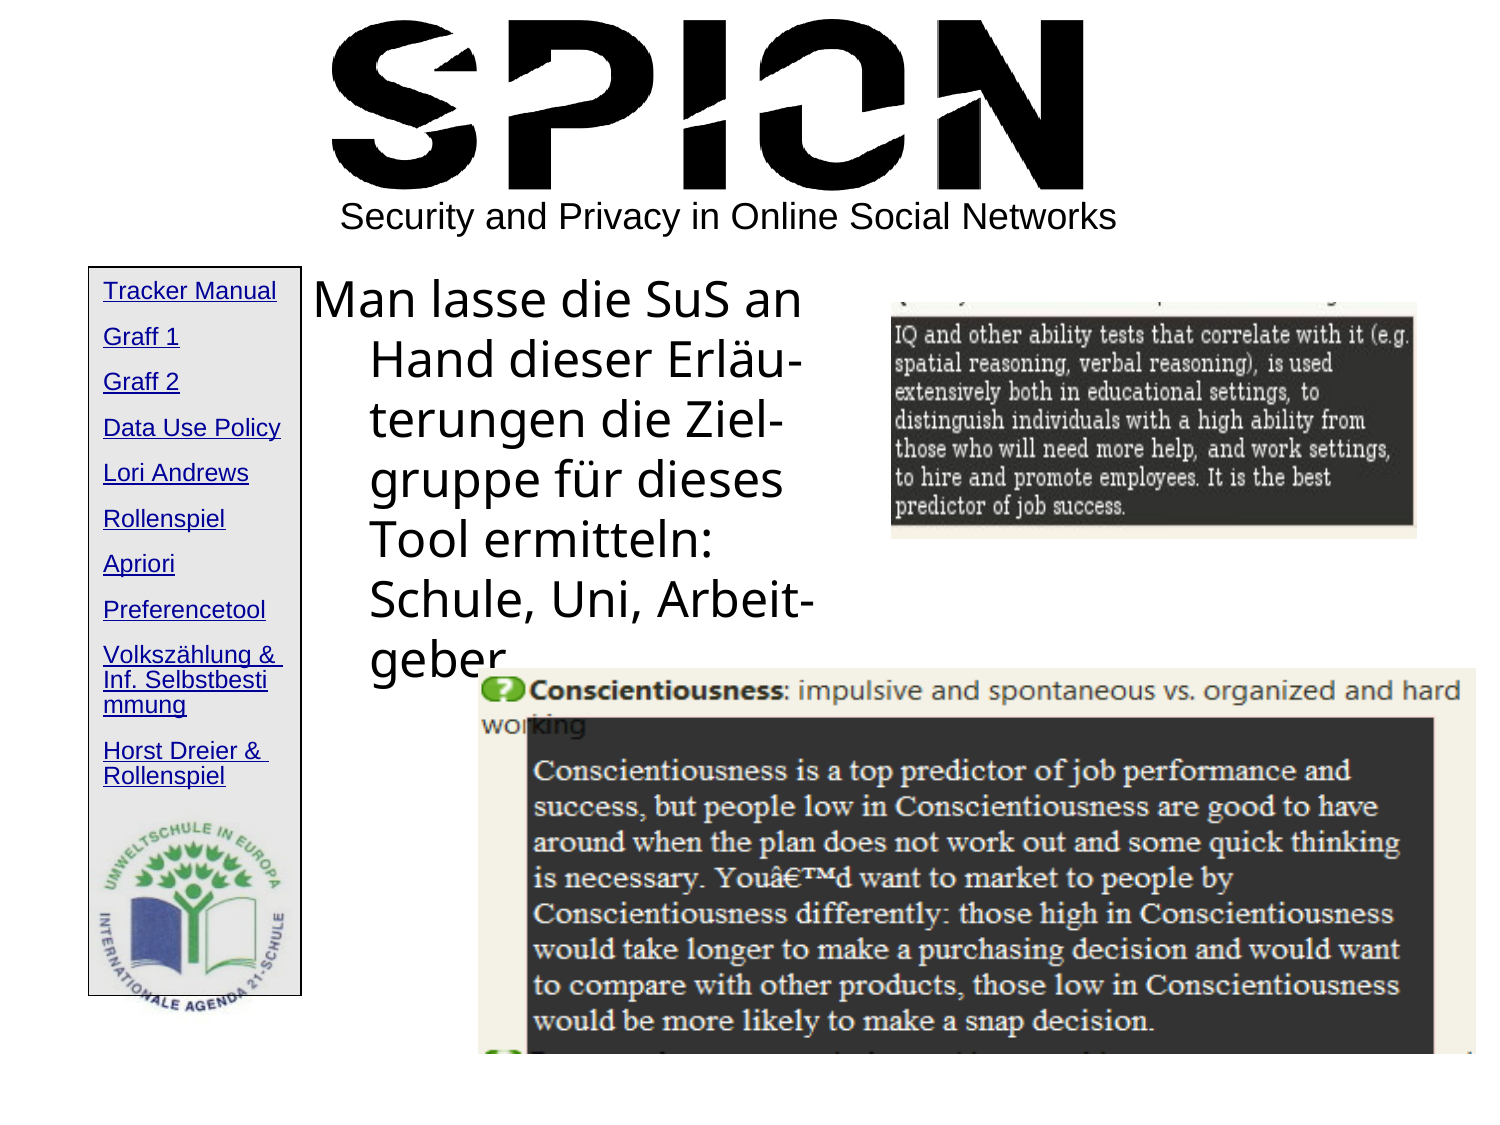

# Man lasse die SuS an Hand dieser Erläu-terungen die Ziel-gruppe für dieses Tool ermitteln: Schule, Uni, Arbeit-geber